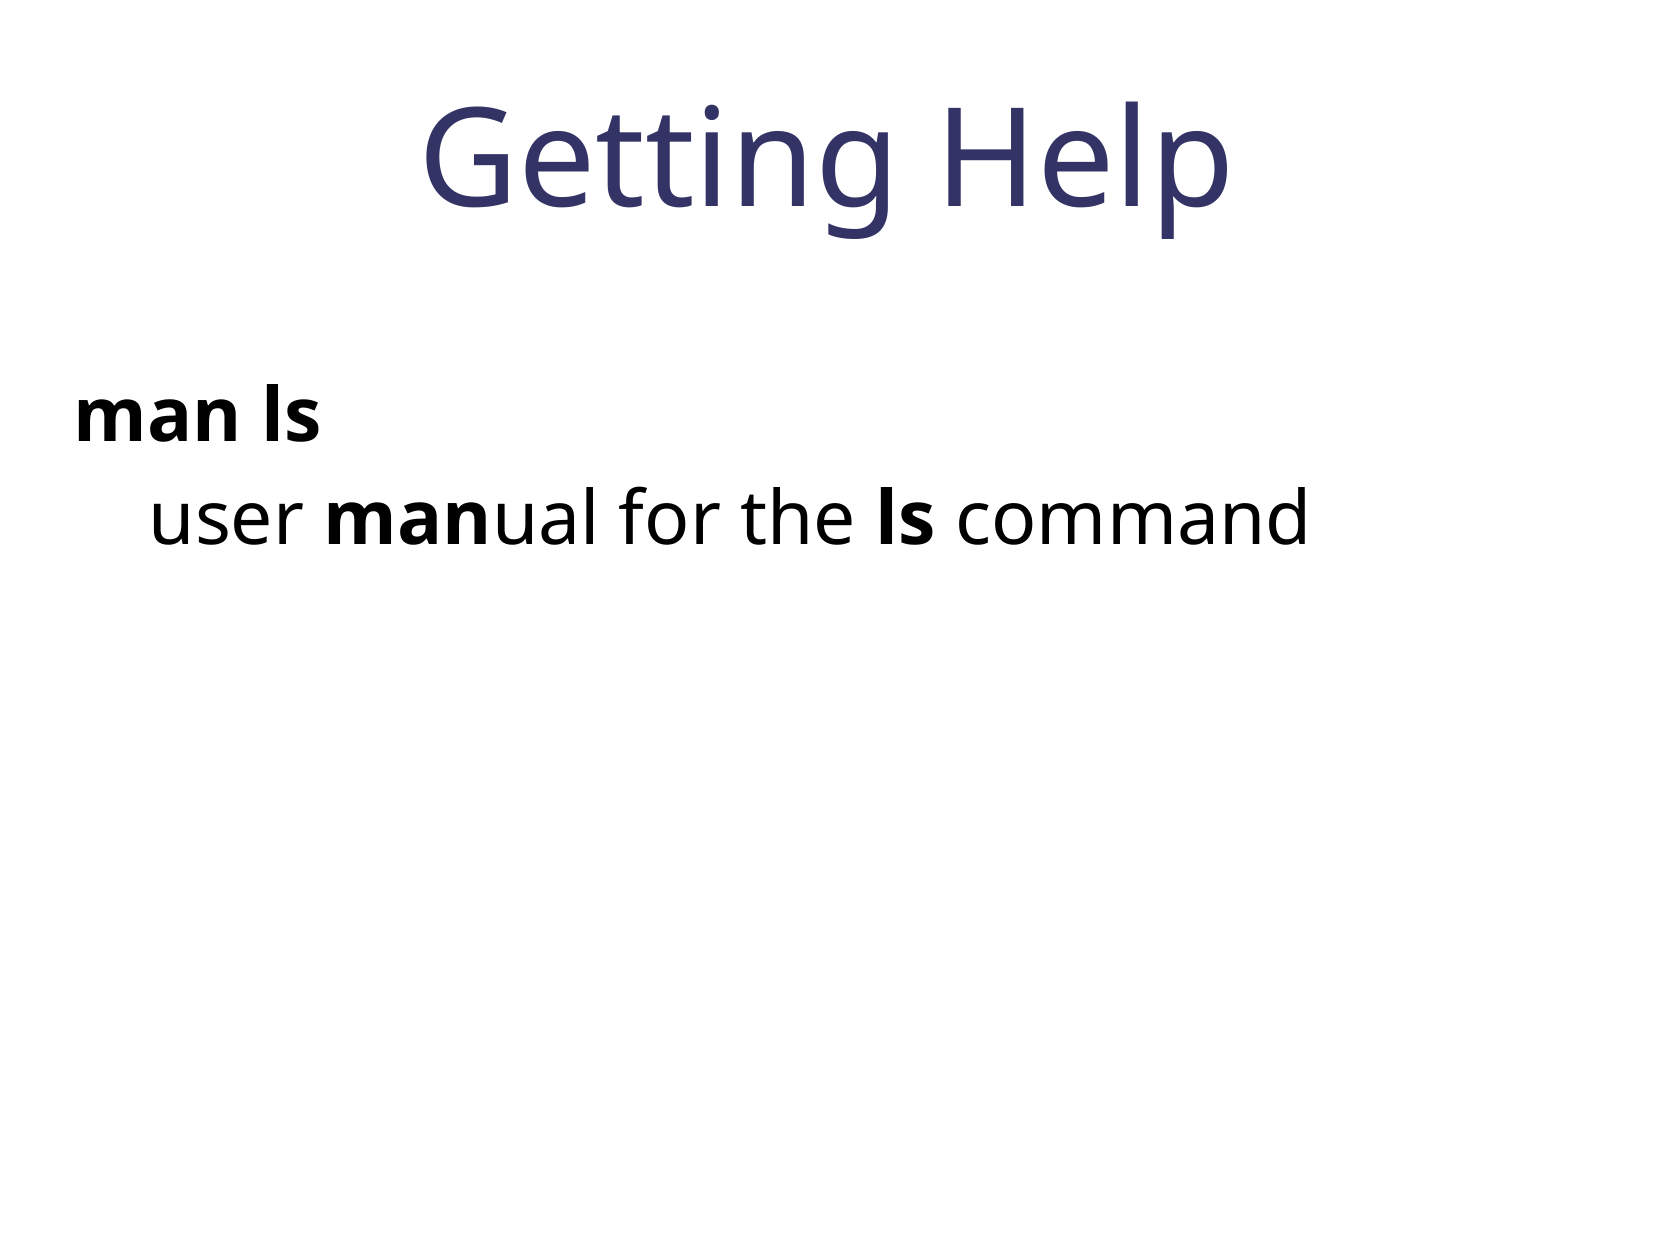

# Getting Help
man ls
	user manual for the ls command